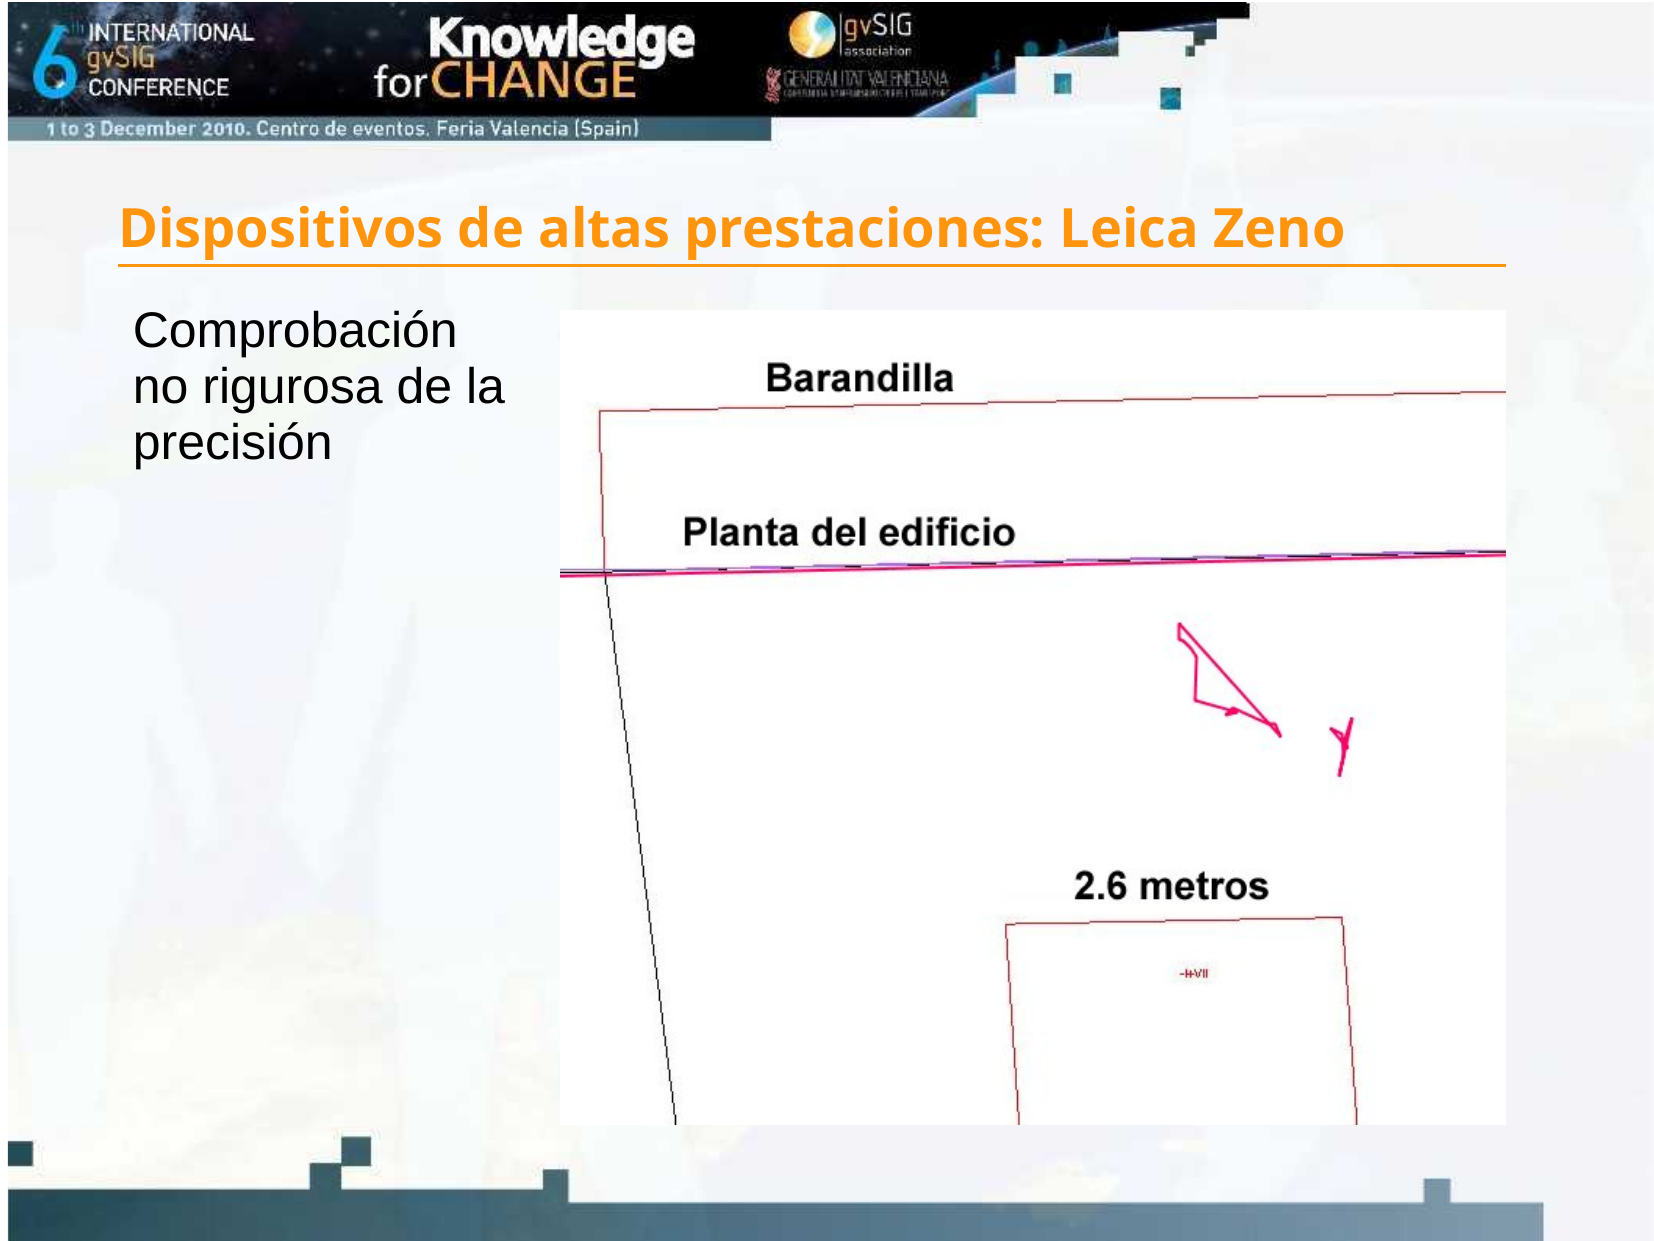

# Dispositivos de altas prestaciones: Leica Zeno
Comprobación no rigurosa de la precisión